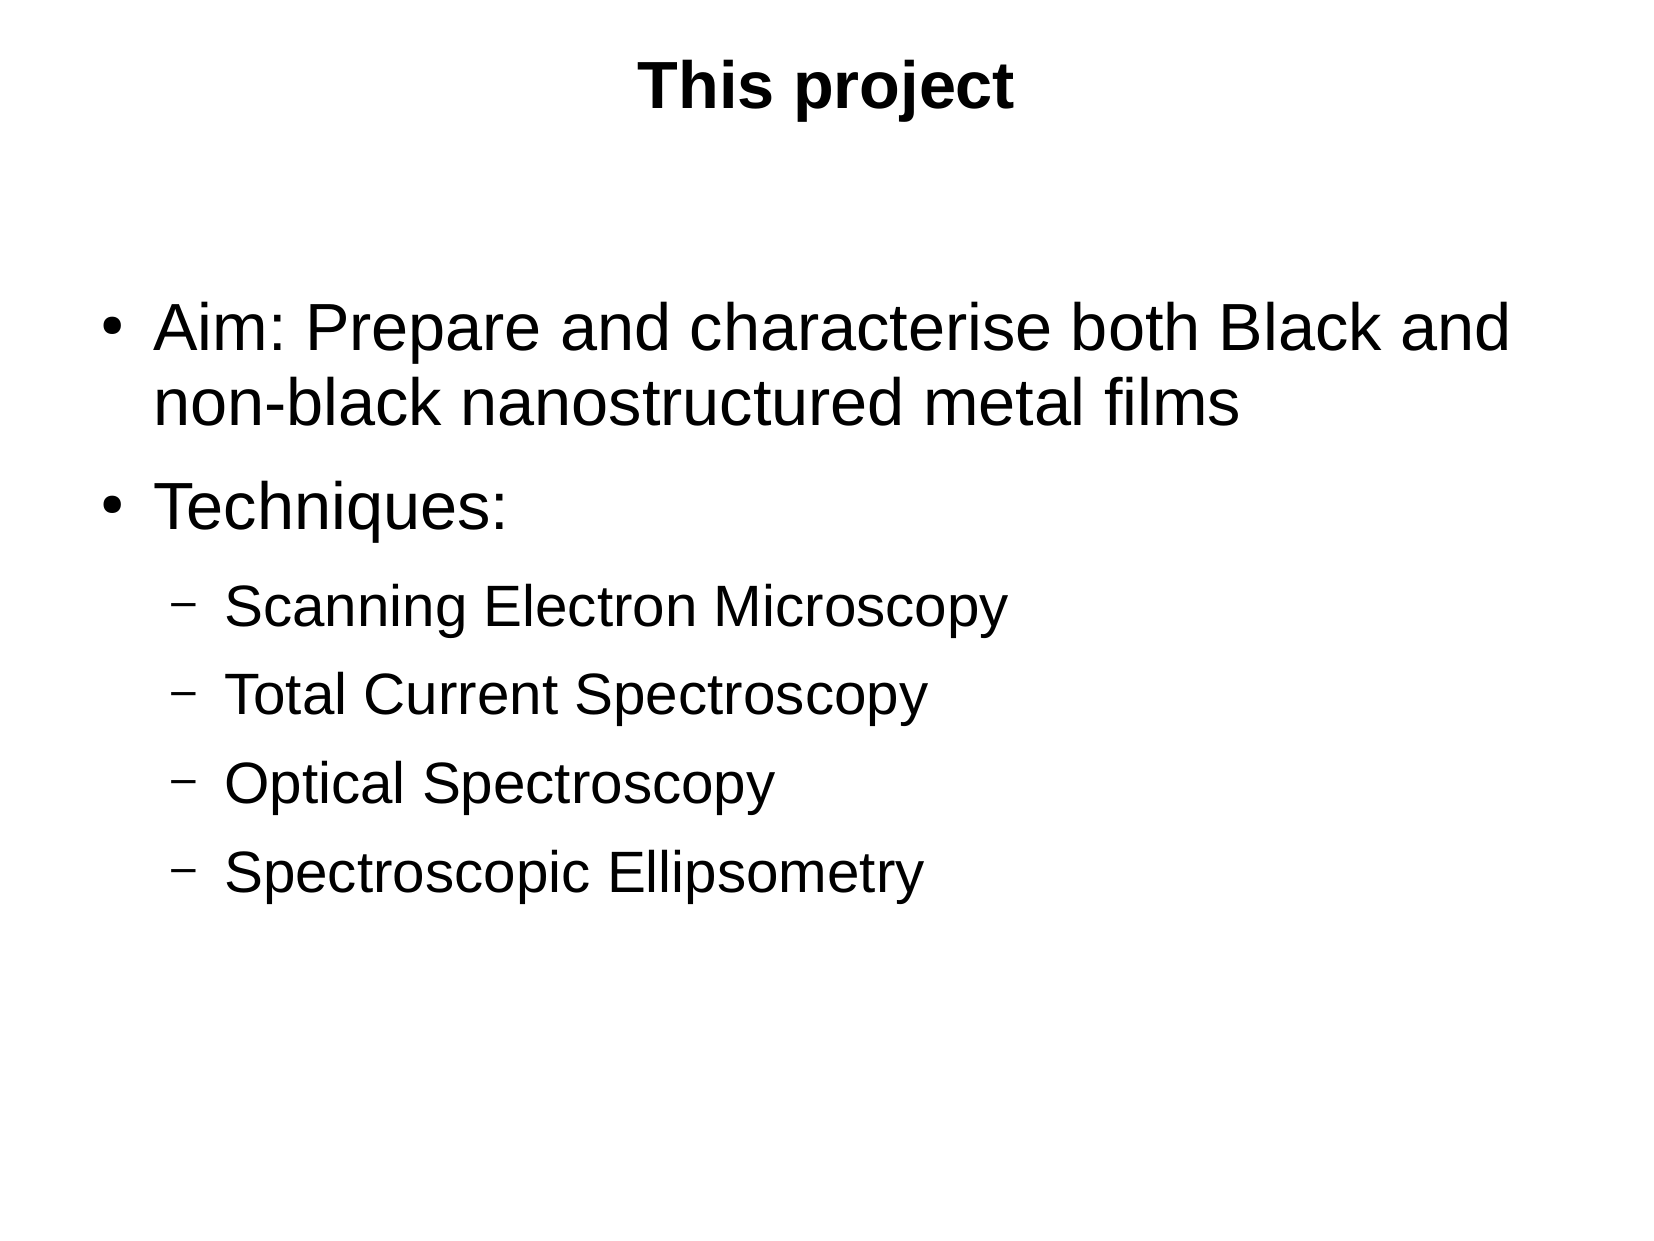

# This project
Aim: Prepare and characterise both Black and non-black nanostructured metal films
Techniques:
Scanning Electron Microscopy
Total Current Spectroscopy
Optical Spectroscopy
Spectroscopic Ellipsometry